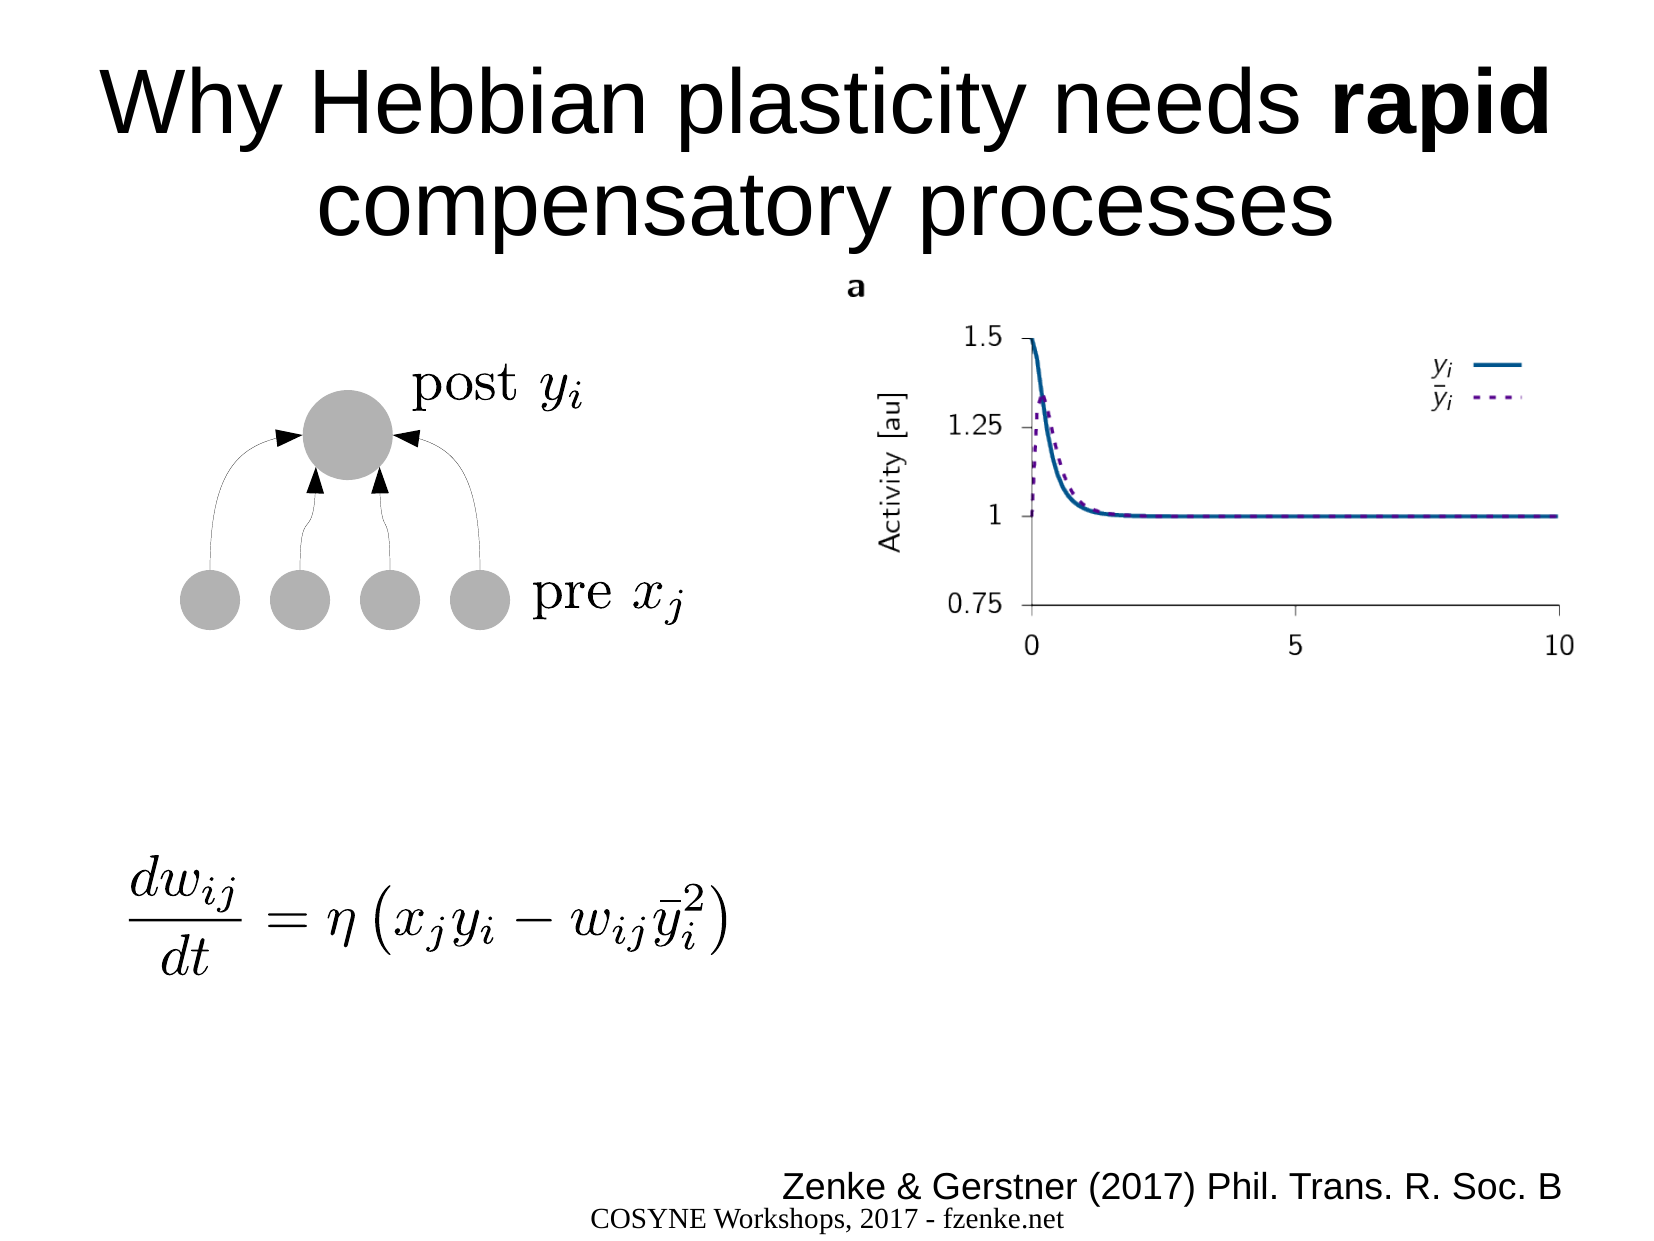

# Why Hebbian plasticity needs rapid compensatory processes
Zenke & Gerstner (2017) Phil. Trans. R. Soc. B
COSYNE Workshops, 2017 - fzenke.net